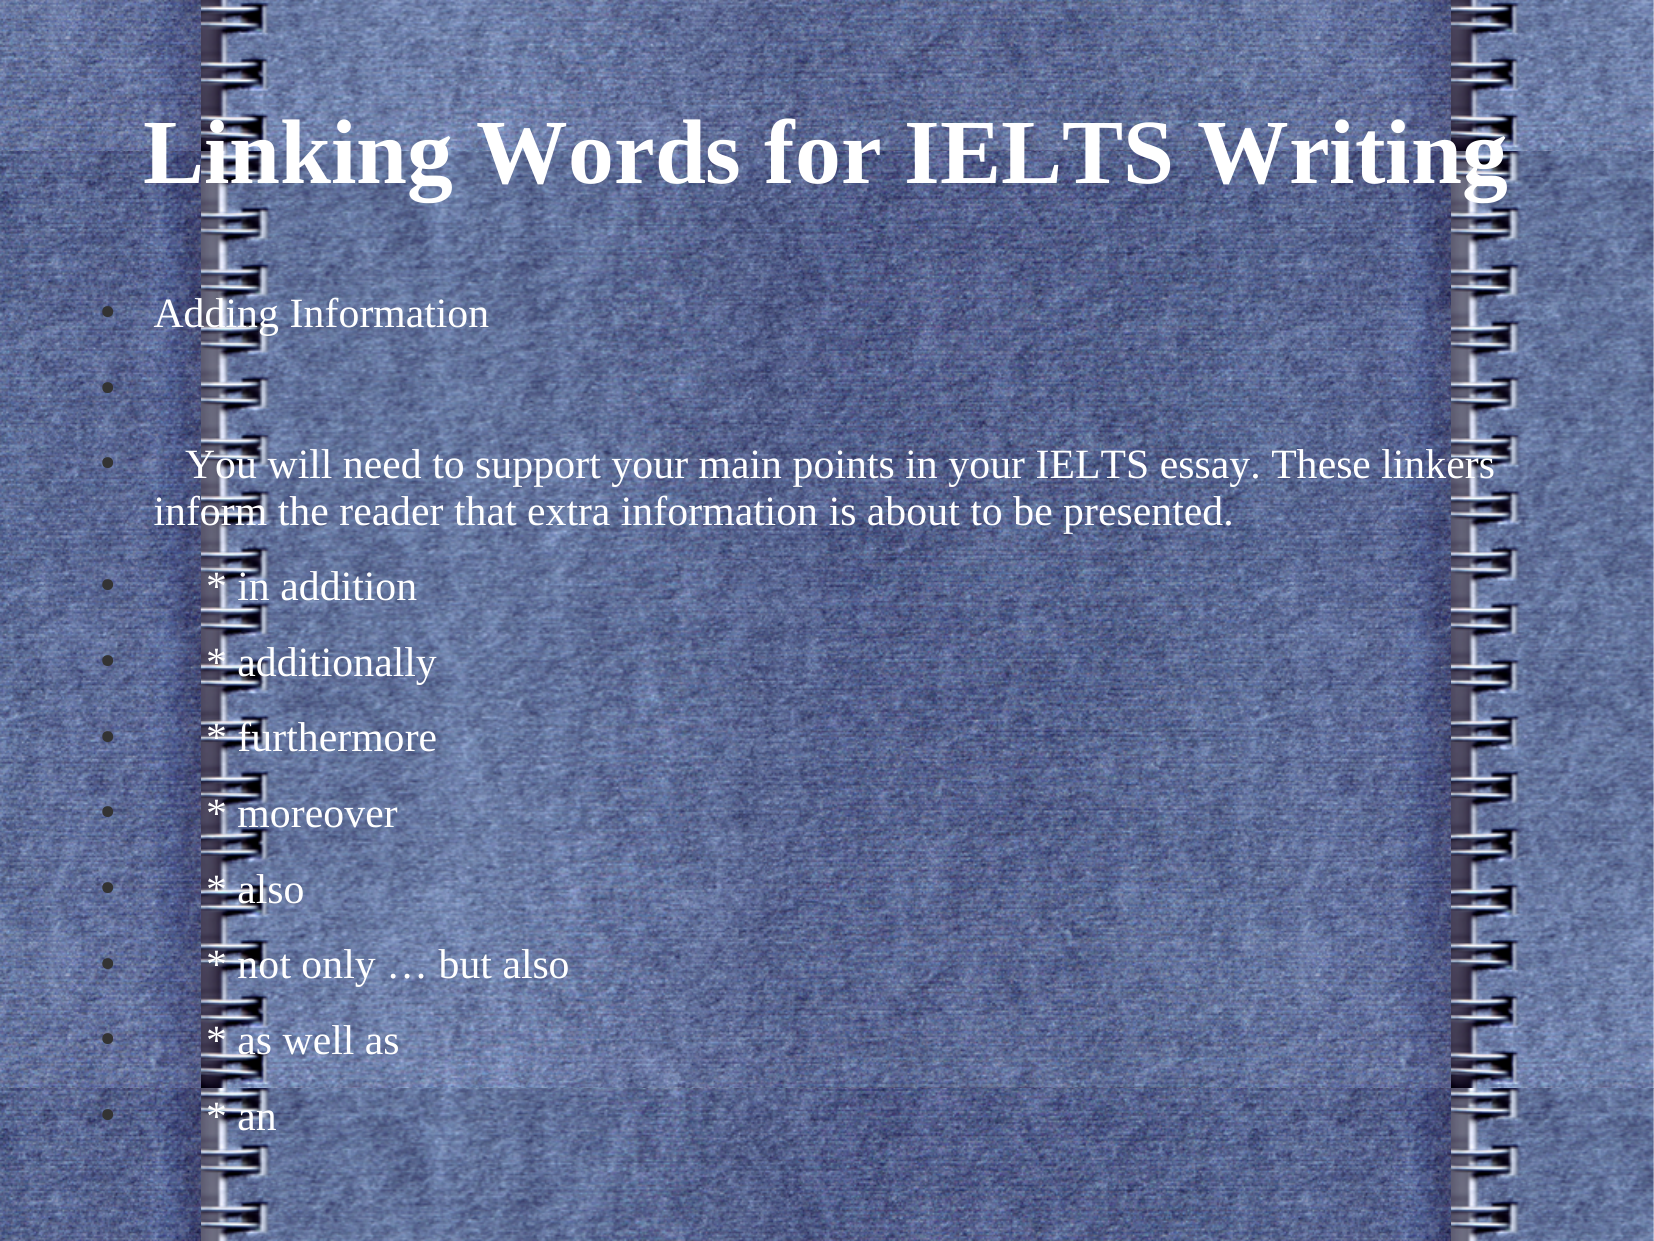

# Linking Words for IELTS Writing
Adding Information
 You will need to support your main points in your IELTS essay. These linkers inform the reader that extra information is about to be presented.
 * in addition
 * additionally
 * furthermore
 * moreover
 * also
 * not only … but also
 * as well as
 * an